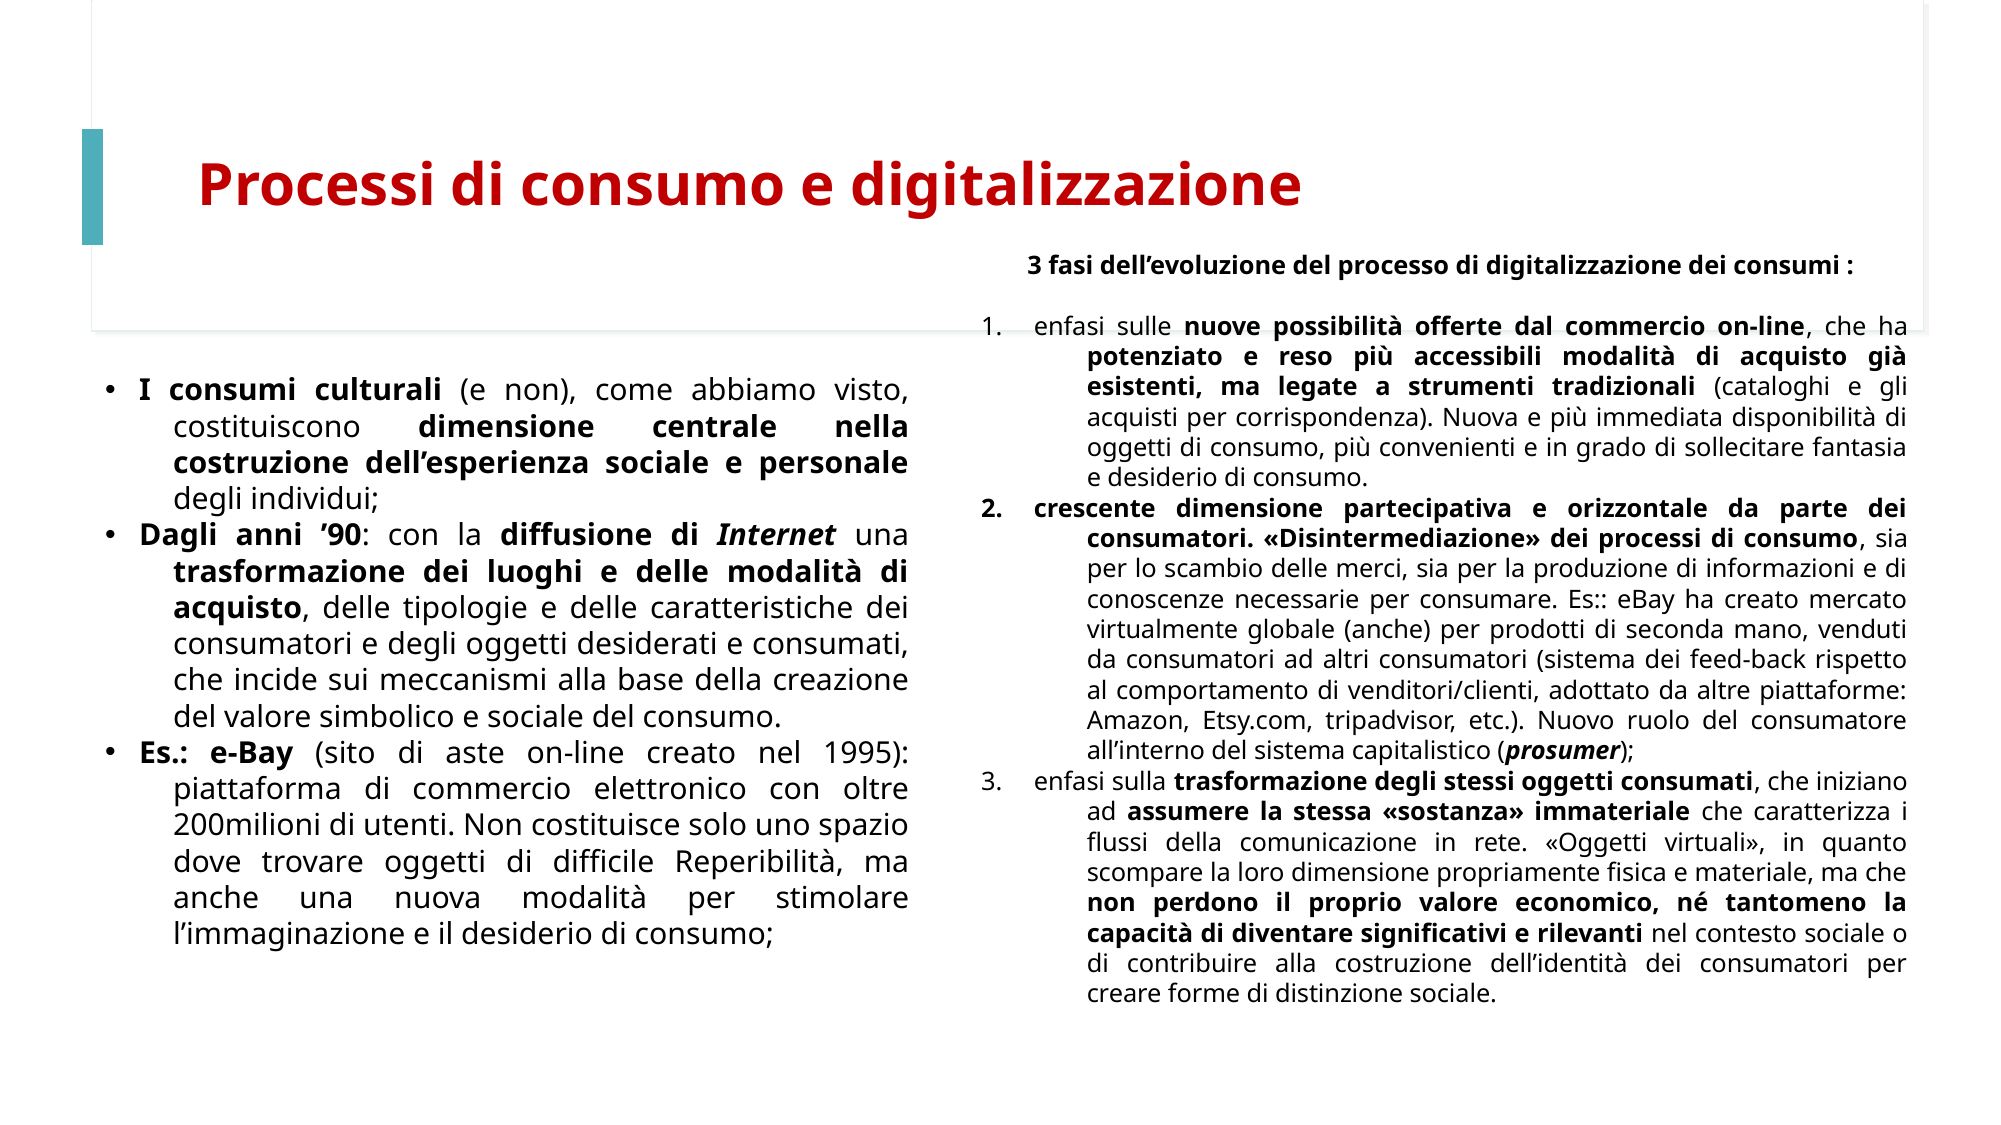

# Processi di consumo e digitalizzazione
3 fasi dell’evoluzione del processo di digitalizzazione dei consumi :
enfasi sulle nuove possibilità offerte dal commercio on-line, che ha potenziato e reso più accessibili modalità di acquisto già esistenti, ma legate a strumenti tradizionali (cataloghi e gli acquisti per corrispondenza). Nuova e più immediata disponibilità di oggetti di consumo, più convenienti e in grado di sollecitare fantasia e desiderio di consumo.
crescente dimensione partecipativa e orizzontale da parte dei consumatori. «Disintermediazione» dei processi di consumo, sia per lo scambio delle merci, sia per la produzione di informazioni e di conoscenze necessarie per consumare. Es:: eBay ha creato mercato virtualmente globale (anche) per prodotti di seconda mano, venduti da consumatori ad altri consumatori (sistema dei feed-back rispetto al comportamento di venditori/clienti, adottato da altre piattaforme: Amazon, Etsy.com, tripadvisor, etc.). Nuovo ruolo del consumatore all’interno del sistema capitalistico (prosumer);
enfasi sulla trasformazione degli stessi oggetti consumati, che iniziano ad assumere la stessa «sostanza» immateriale che caratterizza i flussi della comunicazione in rete. «Oggetti virtuali», in quanto scompare la loro dimensione propriamente fisica e materiale, ma che non perdono il proprio valore economico, né tantomeno la capacità di diventare significativi e rilevanti nel contesto sociale o di contribuire alla costruzione dell’identità dei consumatori per creare forme di distinzione sociale.
I consumi culturali (e non), come abbiamo visto, costituiscono dimensione centrale nella costruzione dell’esperienza sociale e personale degli individui;
Dagli anni ’90: con la diffusione di Internet una trasformazione dei luoghi e delle modalità di acquisto, delle tipologie e delle caratteristiche dei consumatori e degli oggetti desiderati e consumati, che incide sui meccanismi alla base della creazione del valore simbolico e sociale del consumo.
Es.: e-Bay (sito di aste on-line creato nel 1995): piattaforma di commercio elettronico con oltre 200milioni di utenti. Non costituisce solo uno spazio dove trovare oggetti di difficile Reperibilità, ma anche una nuova modalità per stimolare l’immaginazione e il desiderio di consumo;